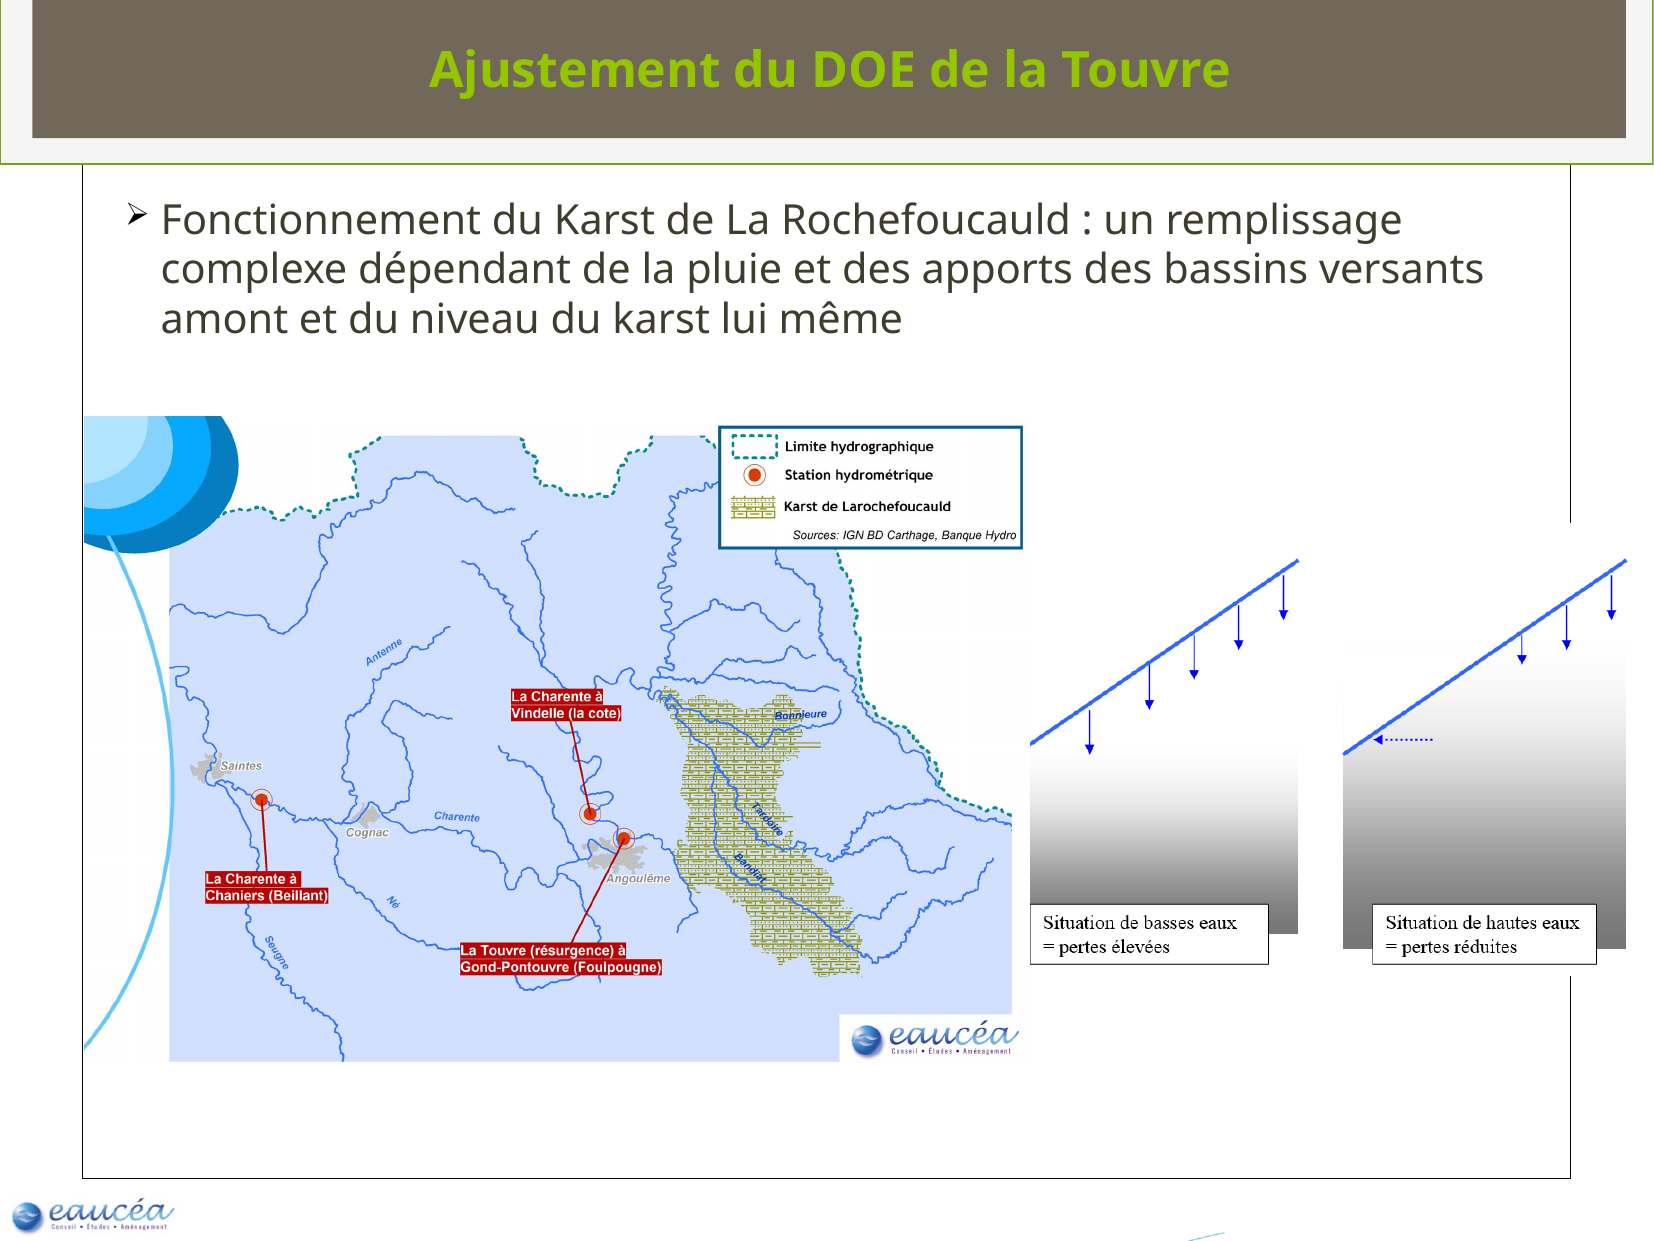

Ajustement du DOE de la Touvre
Fonctionnement du Karst de La Rochefoucauld : un remplissage complexe dépendant de la pluie et des apports des bassins versants amont et du niveau du karst lui même